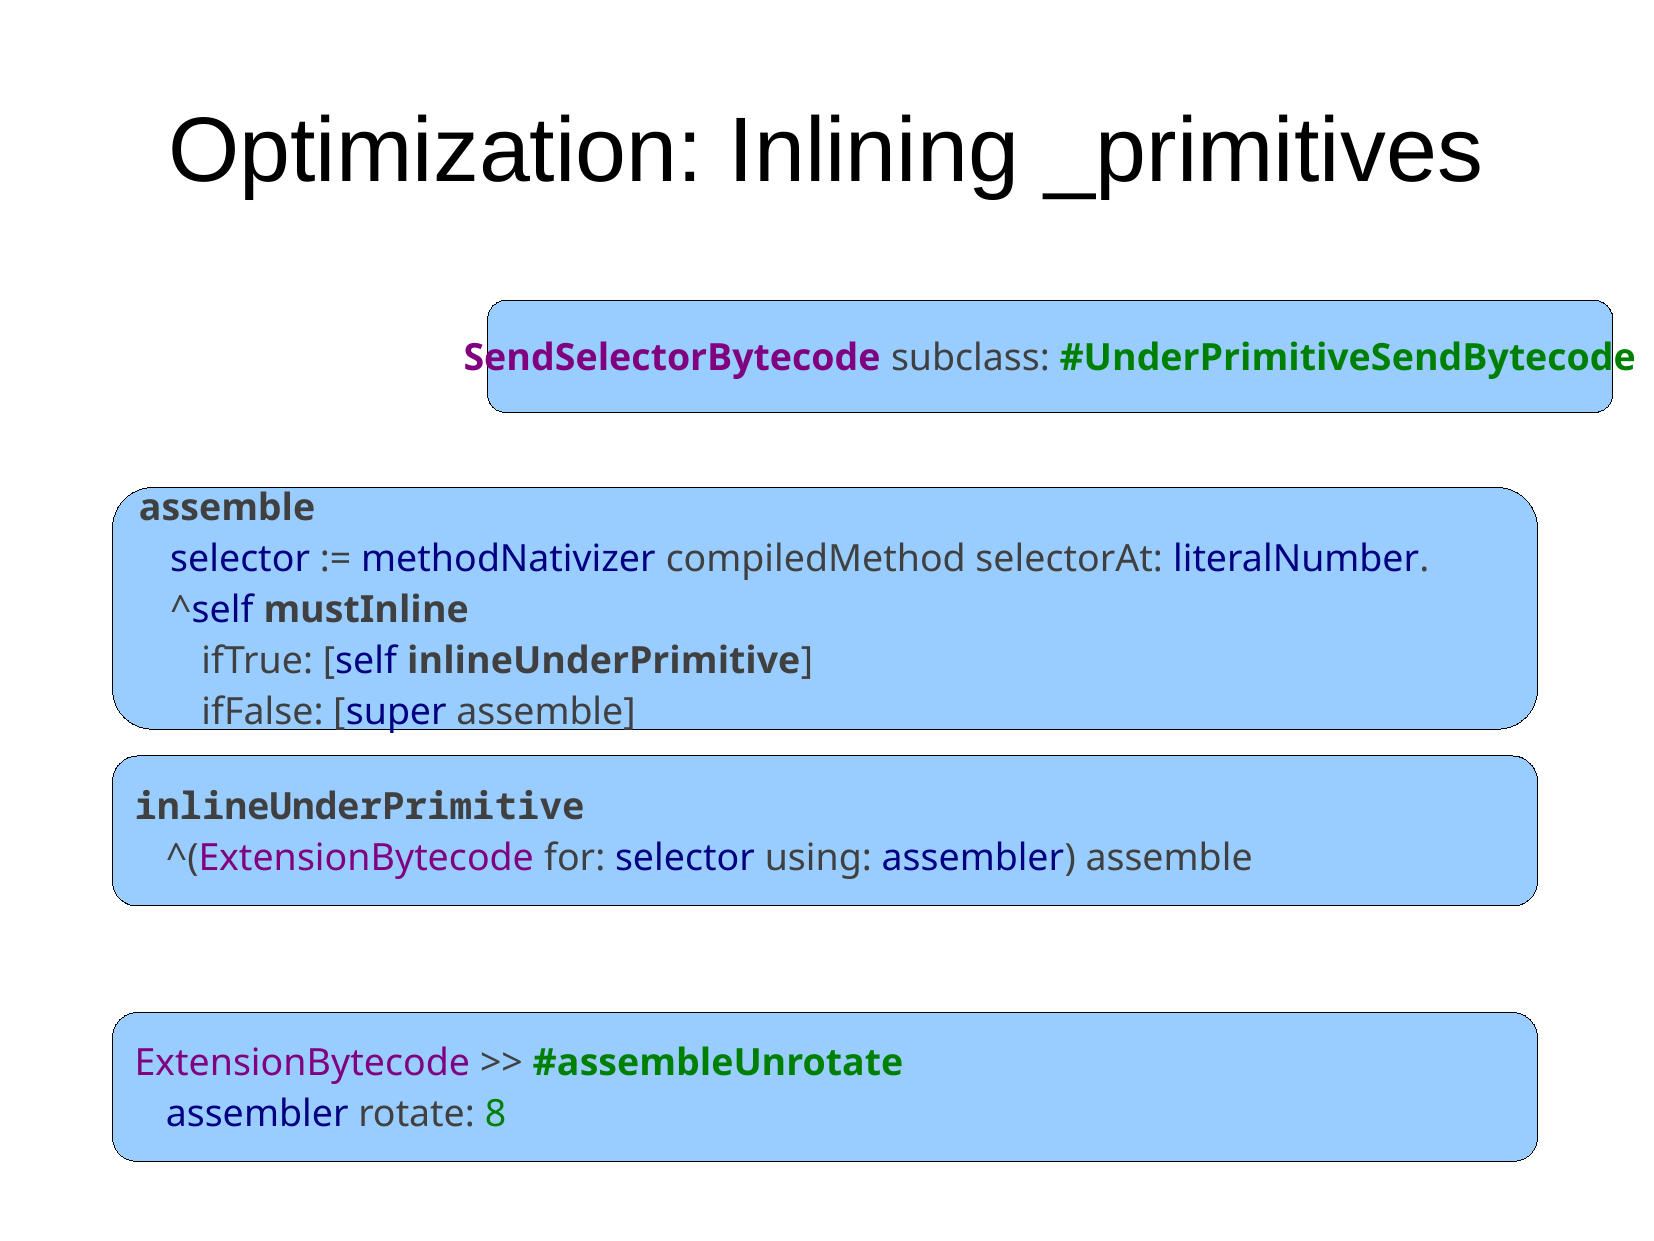

Optimization: Inlining _primitives
SendSelectorBytecode subclass: #UnderPrimitiveSendBytecode
assemble
	selector := methodNativizer compiledMethod selectorAt: literalNumber.
	^self mustInline
		ifTrue: [self inlineUnderPrimitive]
		ifFalse: [super assemble]
inlineUnderPrimitive
	^(ExtensionBytecode for: selector using: assembler) assemble
ExtensionBytecode >> #assembleUnrotate
	assembler rotate: 8